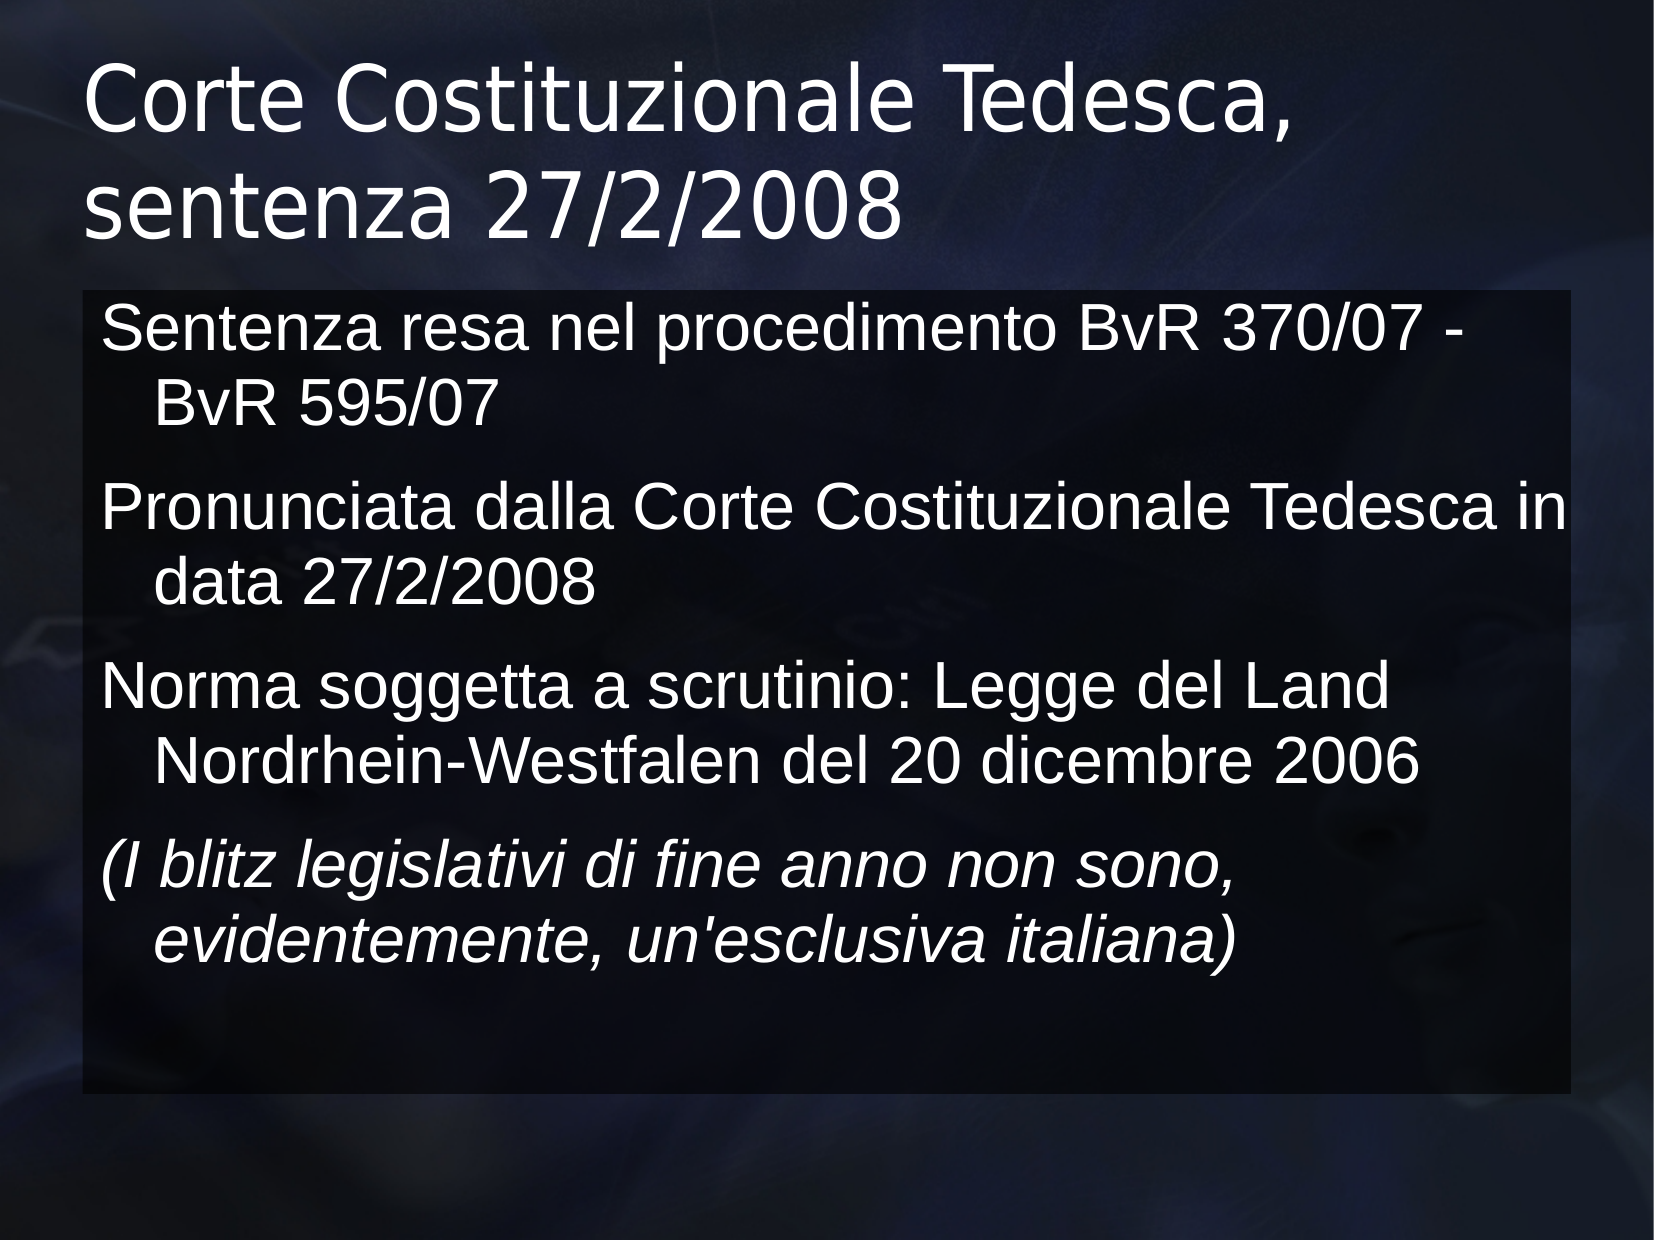

# Corte Costituzionale Tedesca, sentenza 27/2/2008
Sentenza resa nel procedimento BvR 370/07 - BvR 595/07
Pronunciata dalla Corte Costituzionale Tedesca in data 27/2/2008
Norma soggetta a scrutinio: Legge del Land Nordrhein-Westfalen del 20 dicembre 2006
(I blitz legislativi di fine anno non sono, evidentemente, un'esclusiva italiana)